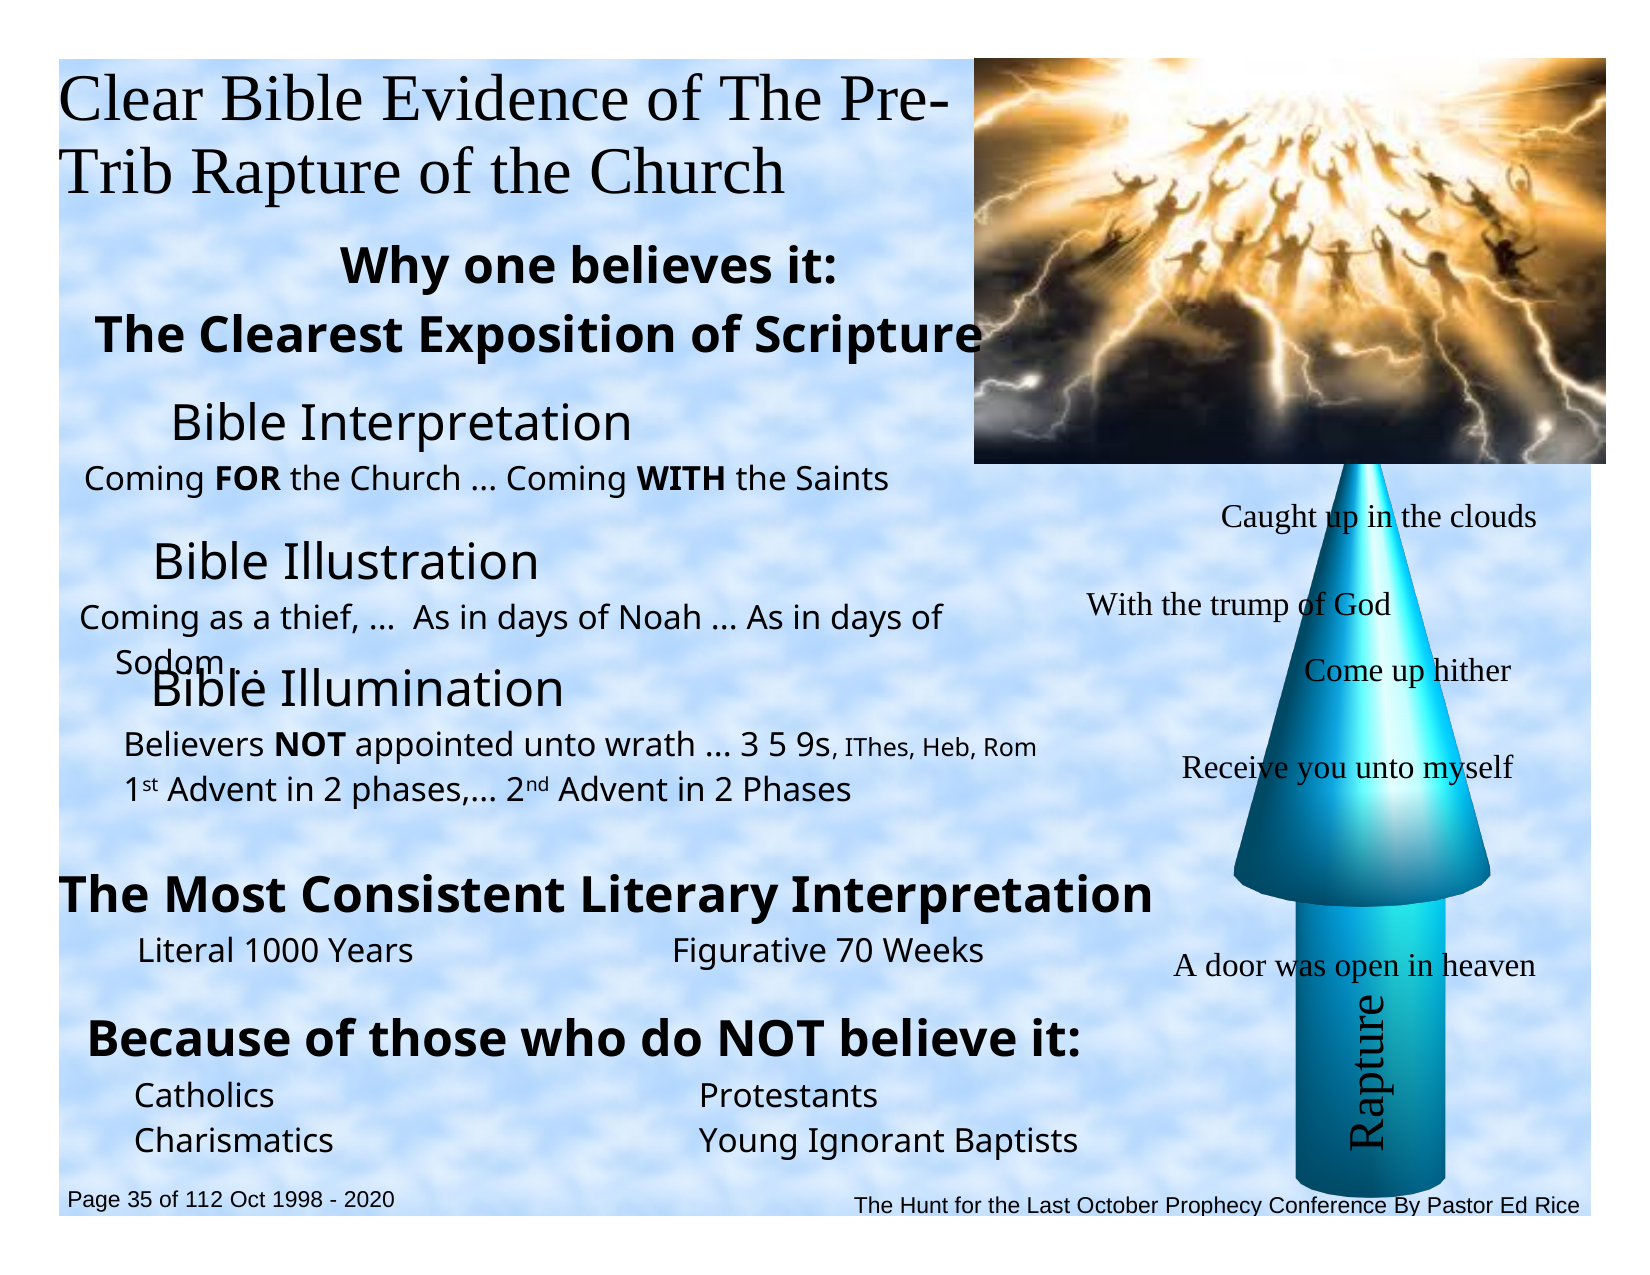

# Clear Bible Evidence of The Pre-Trib Rapture of the Church
Why one believes it:
The Clearest Exposition of Scripture
	 Bible Interpretation
Coming FOR the Church ... Coming WITH the Saints
Caught up in the clouds
	Bible Illustration
Coming as a thief, ... As in days of Noah ... As in days of Sodom . .
With the trump of God
Come up hither
	Bible Illumination
Believers NOT appointed unto wrath ... 3 5 9s, IThes, Heb, Rom
1st Advent in 2 phases,... 2nd Advent in 2 Phases
Receive you unto myself
The Most Consistent Literary Interpretation
	Literal 1000 Years	Figurative 70 Weeks
A door was open in heaven
Because of those who do NOT believe it:
Catholics	Protestants
Charismatics	Young Ignorant Baptists
Rapture